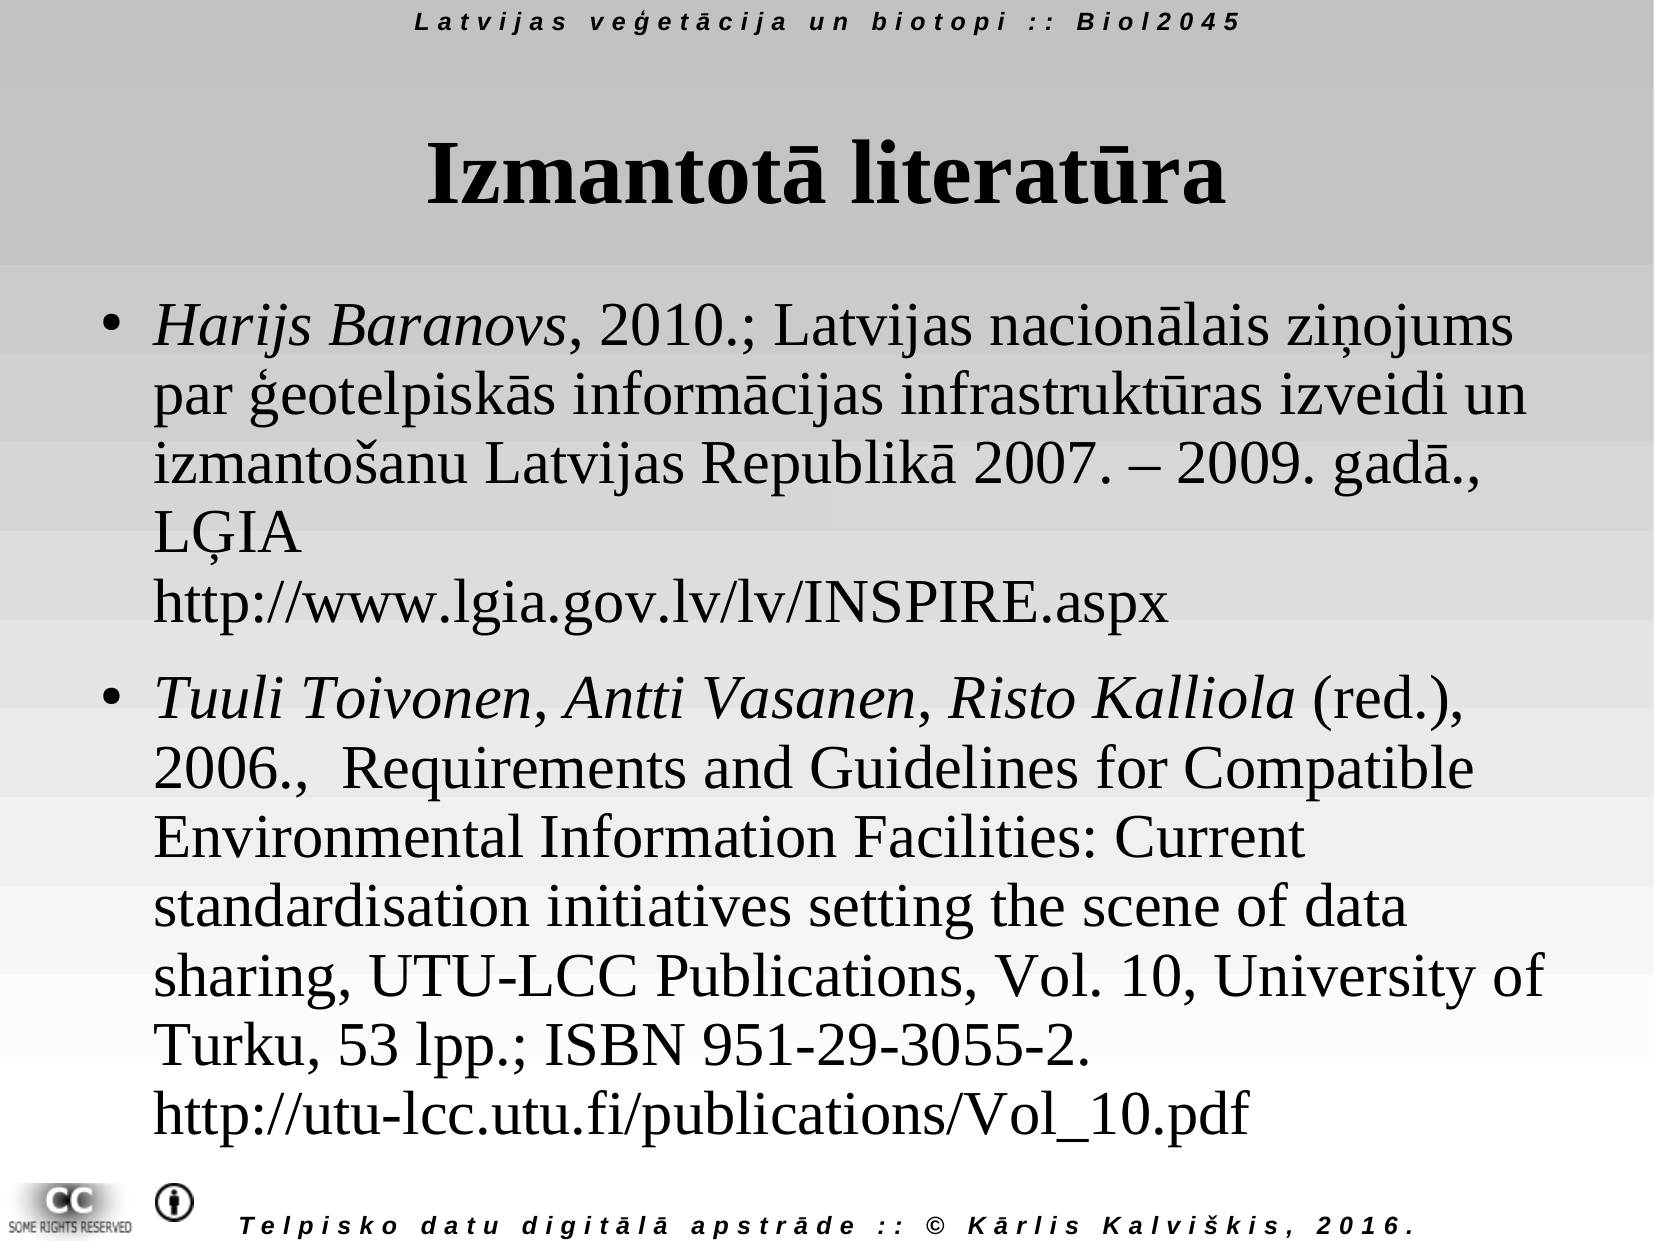

# Izmantotā literatūra
Harijs Baranovs, 2010.; Latvijas nacionālais ziņojums par ģeotelpiskās informācijas infrastruktūras izveidi un izmantošanu Latvijas Republikā 2007. – 2009. gadā., LĢIA
http://www.lgia.gov.lv/lv/INSPIRE.aspx
Tuuli Toivonen, Antti Vasanen, Risto Kalliola (red.), 2006., Requirements and Guidelines for Compatible Environmental Information Facilities: Current standardisation initiatives setting the scene of data sharing, UTU-LCC Publications, Vol. 10, University of Turku, 53 lpp.; ISBN 951-29-3055-2.
http://utu-lcc.utu.fi/publications/Vol_10.pdf